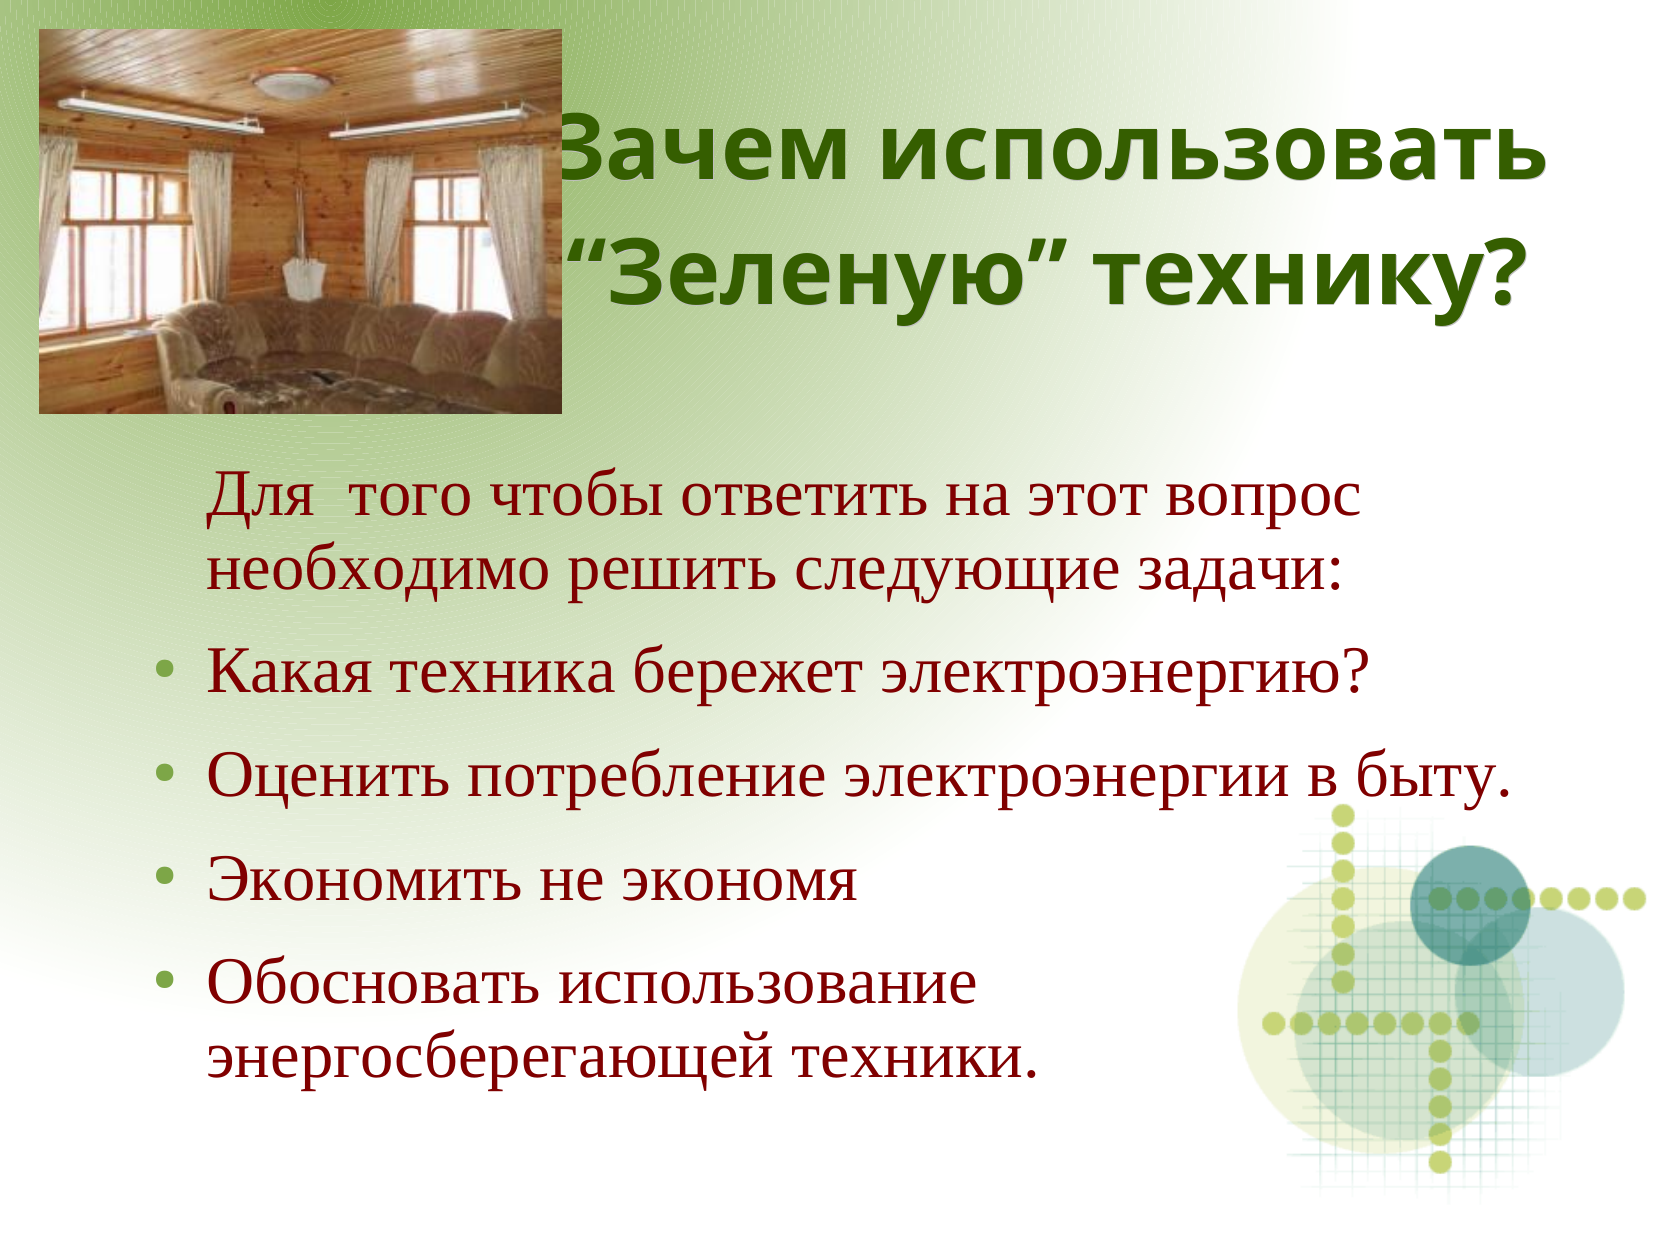

# Зачем использовать “Зеленую” технику?
Для того чтобы ответить на этот вопрос необходимо решить следующие задачи:
Какая техника бережет электроэнергию?
Оценить потребление электроэнергии в быту.
Экономить не экономя
Обосновать использование энергосберегающей техники.